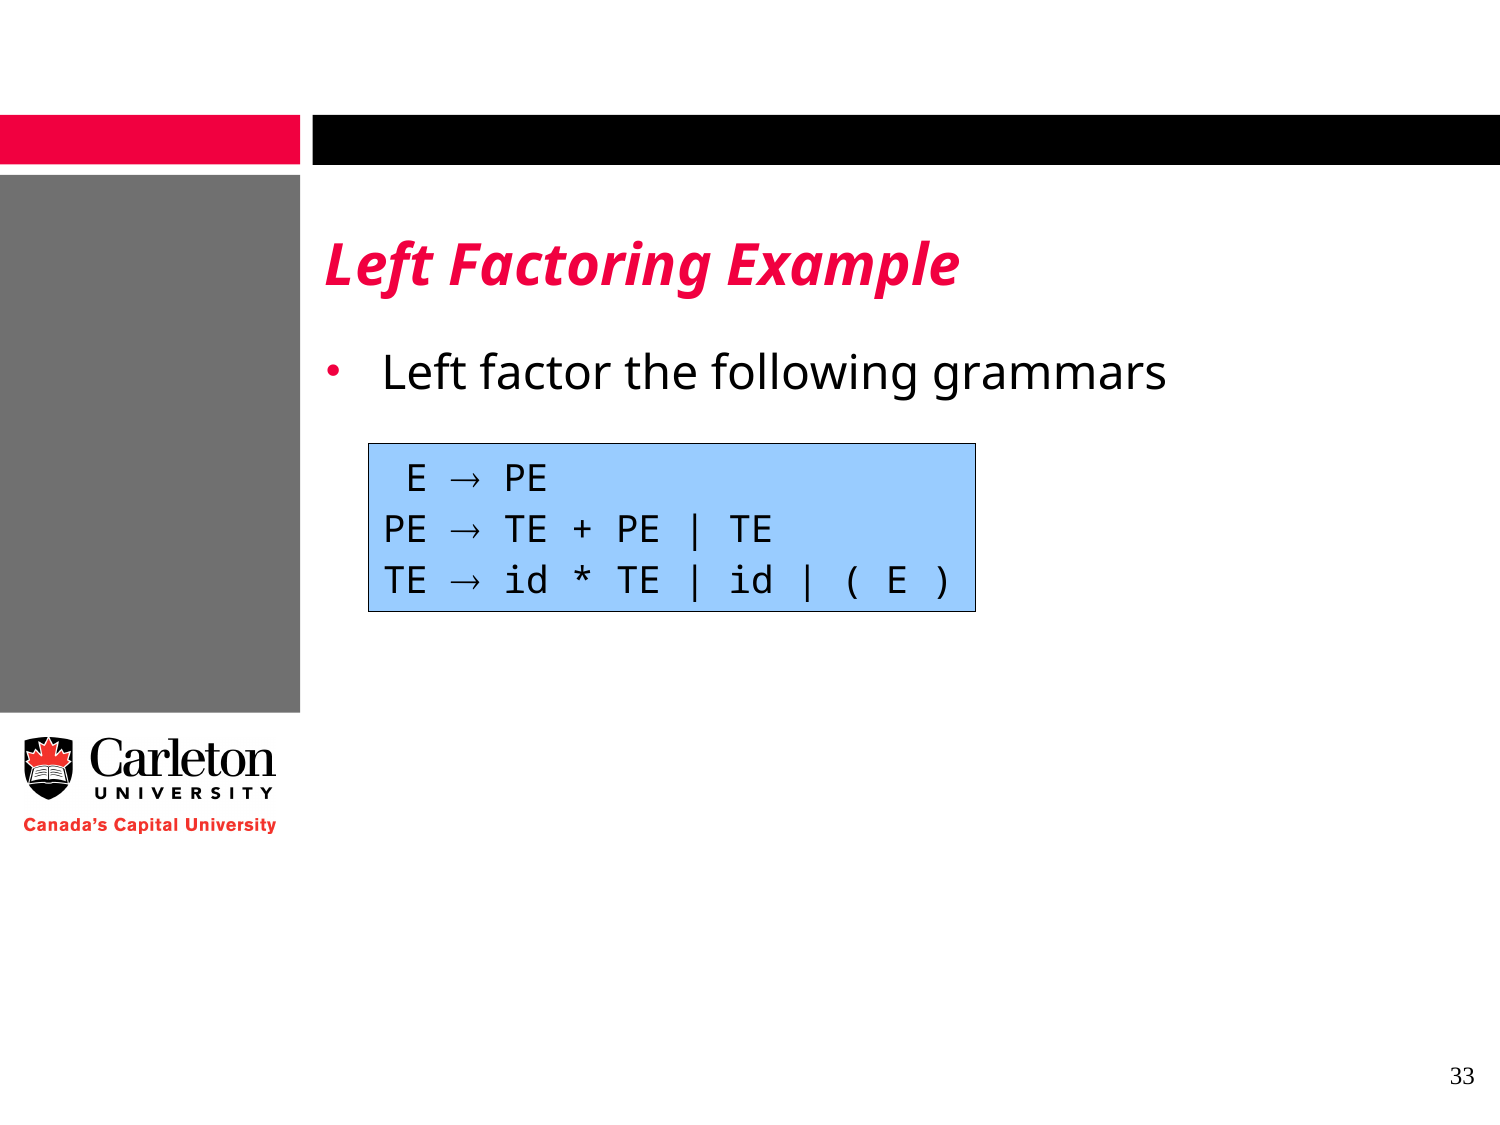

# Left Factoring Example
Left factor the following grammars
 E  PE
PE  TE + PE | TE
TE  id * TE | id | ( E )
33